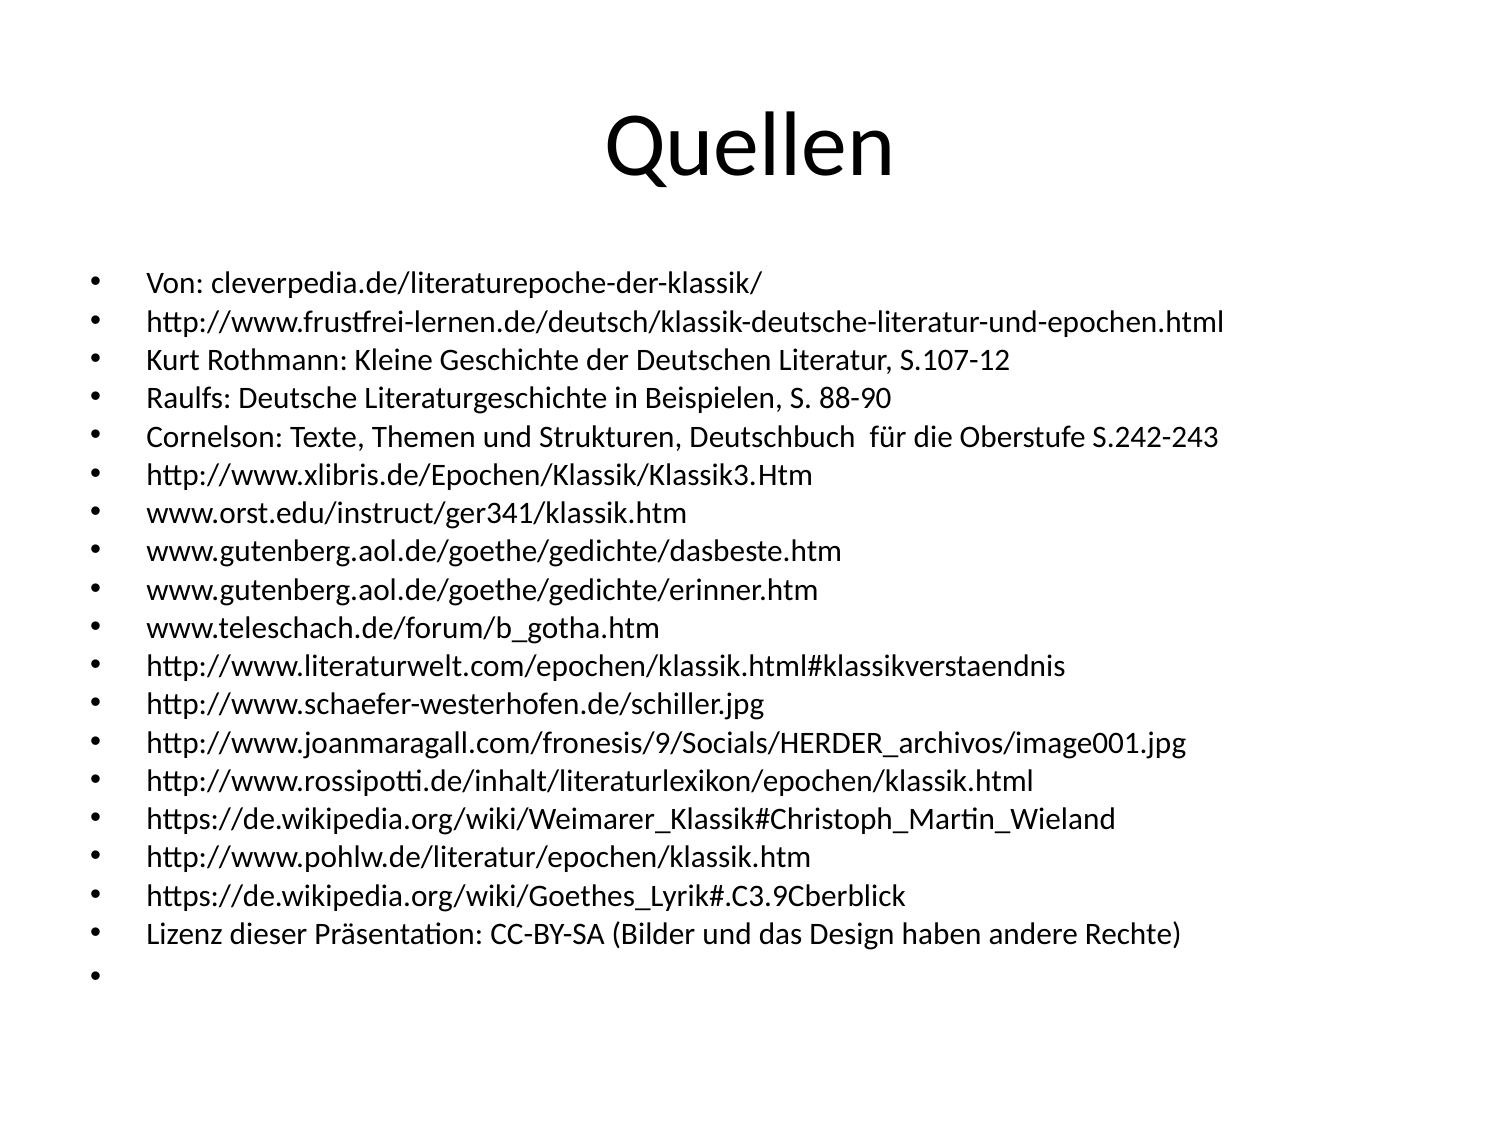

# Quellen
Von: cleverpedia.de/literaturepoche-der-klassik/
http://www.frustfrei-lernen.de/deutsch/klassik-deutsche-literatur-und-epochen.html
Kurt Rothmann: Kleine Geschichte der Deutschen Literatur, S.107-12
Raulfs: Deutsche Literaturgeschichte in Beispielen, S. 88-90
Cornelson: Texte, Themen und Strukturen, Deutschbuch für die Oberstufe S.242-243
http://www.xlibris.de/Epochen/Klassik/Klassik3.Htm
www.orst.edu/instruct/ger341/klassik.htm
www.gutenberg.aol.de/goethe/gedichte/dasbeste.htm
www.gutenberg.aol.de/goethe/gedichte/erinner.htm
www.teleschach.de/forum/b_gotha.htm
http://www.literaturwelt.com/epochen/klassik.html#klassikverstaendnis
http://www.schaefer-westerhofen.de/schiller.jpg
http://www.joanmaragall.com/fronesis/9/Socials/HERDER_archivos/image001.jpg
http://www.rossipotti.de/inhalt/literaturlexikon/epochen/klassik.html
https://de.wikipedia.org/wiki/Weimarer_Klassik#Christoph_Martin_Wieland
http://www.pohlw.de/literatur/epochen/klassik.htm
https://de.wikipedia.org/wiki/Goethes_Lyrik#.C3.9Cberblick
Lizenz dieser Präsentation: CC-BY-SA (Bilder und das Design haben andere Rechte)